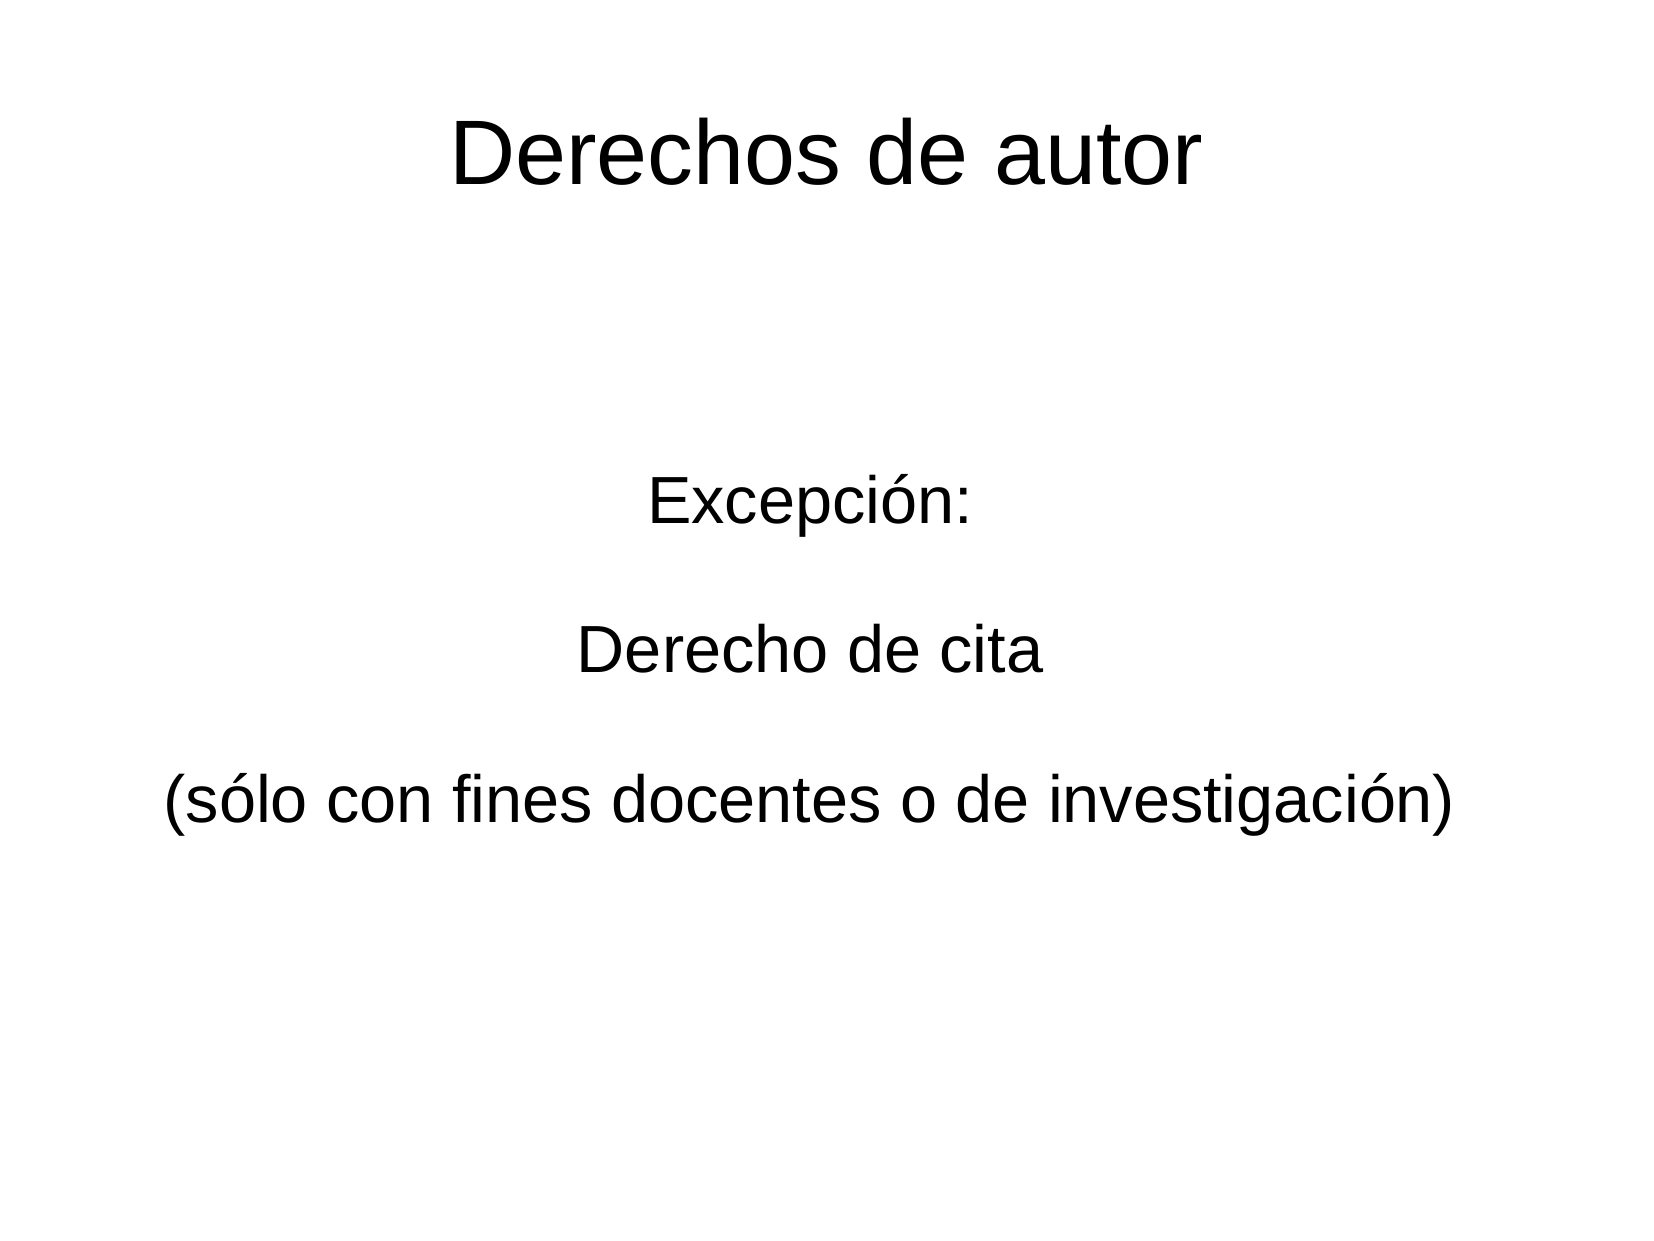

# Derechos de autor
Excepción:
Derecho de cita
(sólo con fines docentes o de investigación)